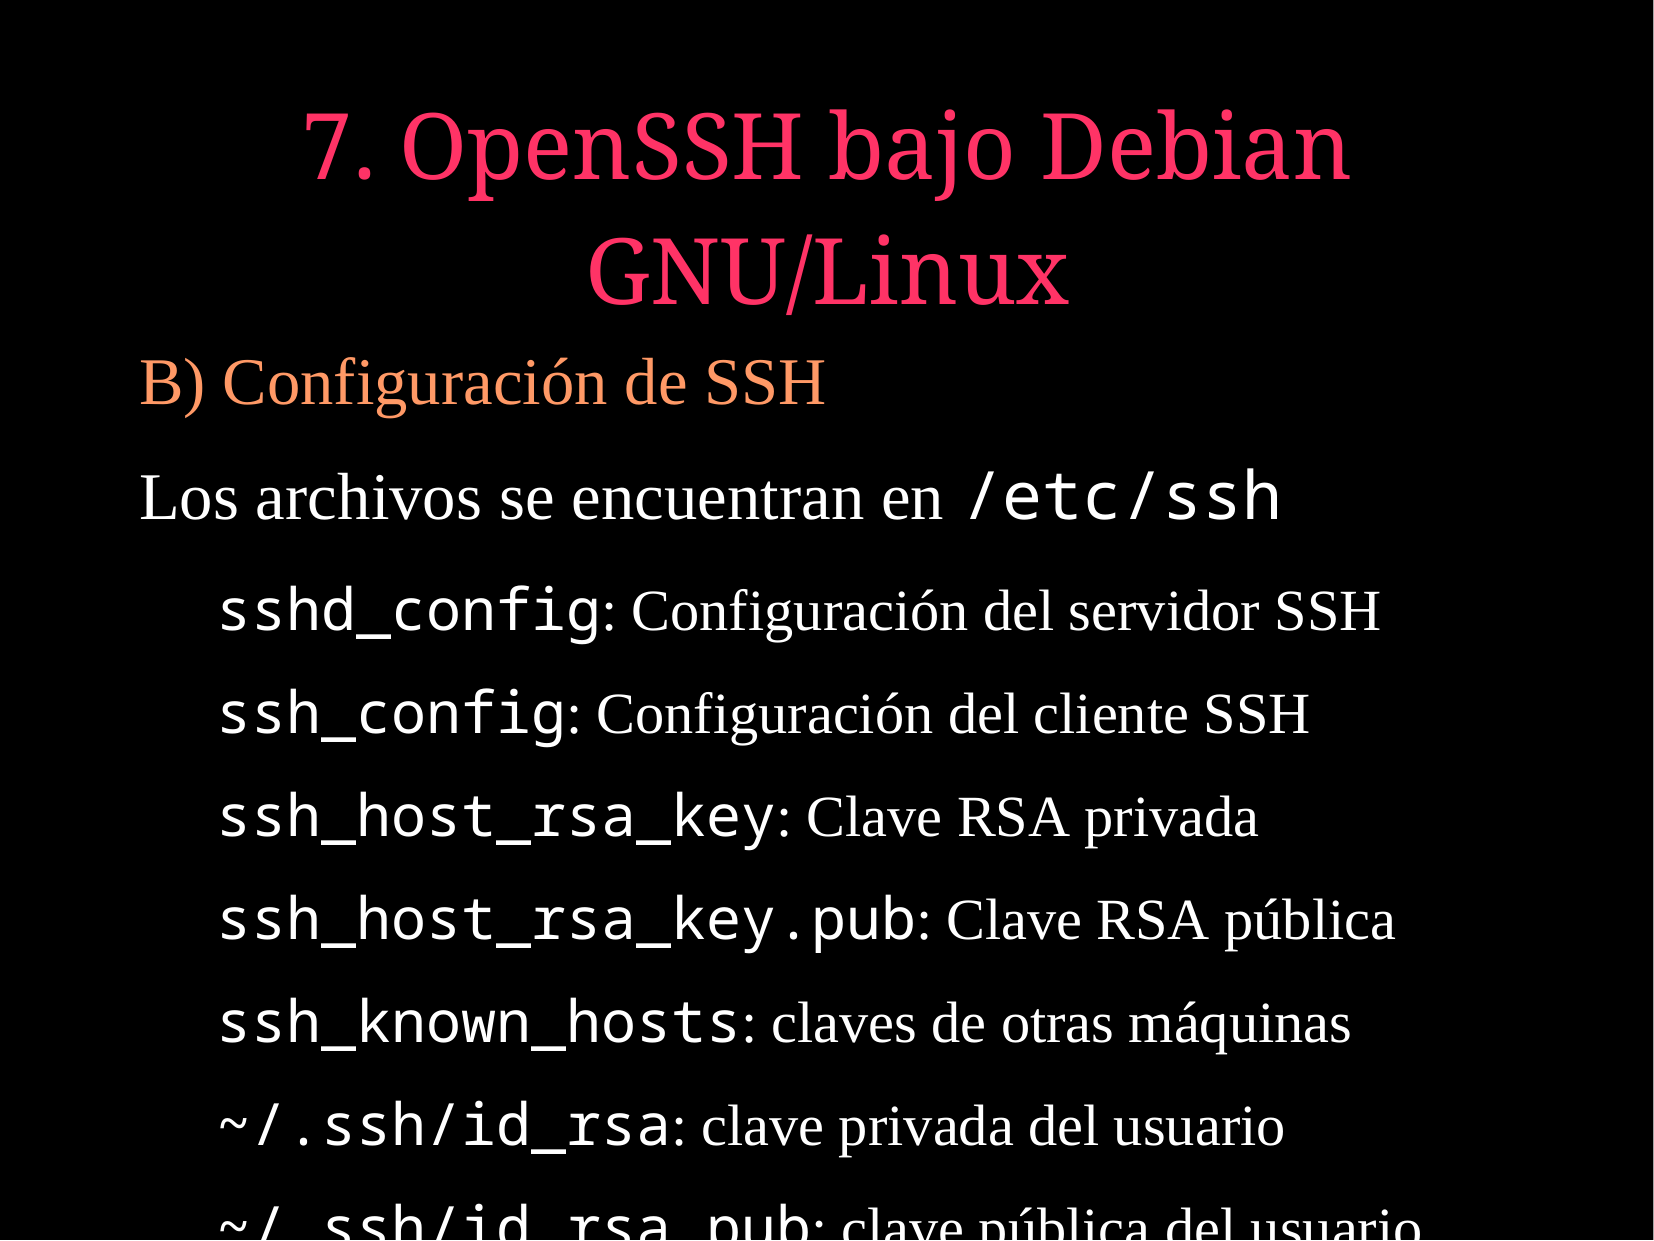

# 7. OpenSSH bajo Debian GNU/Linux
B) Configuración de SSH
Los archivos se encuentran en /etc/ssh
sshd_config: Configuración del servidor SSH
ssh_config: Configuración del cliente SSH
ssh_host_rsa_key: Clave RSA privada
ssh_host_rsa_key.pub: Clave RSA pública
ssh_known_hosts: claves de otras máquinas
~/.ssh/id_rsa: clave privada del usuario
~/.ssh/id_rsa.pub: clave pública del usuario